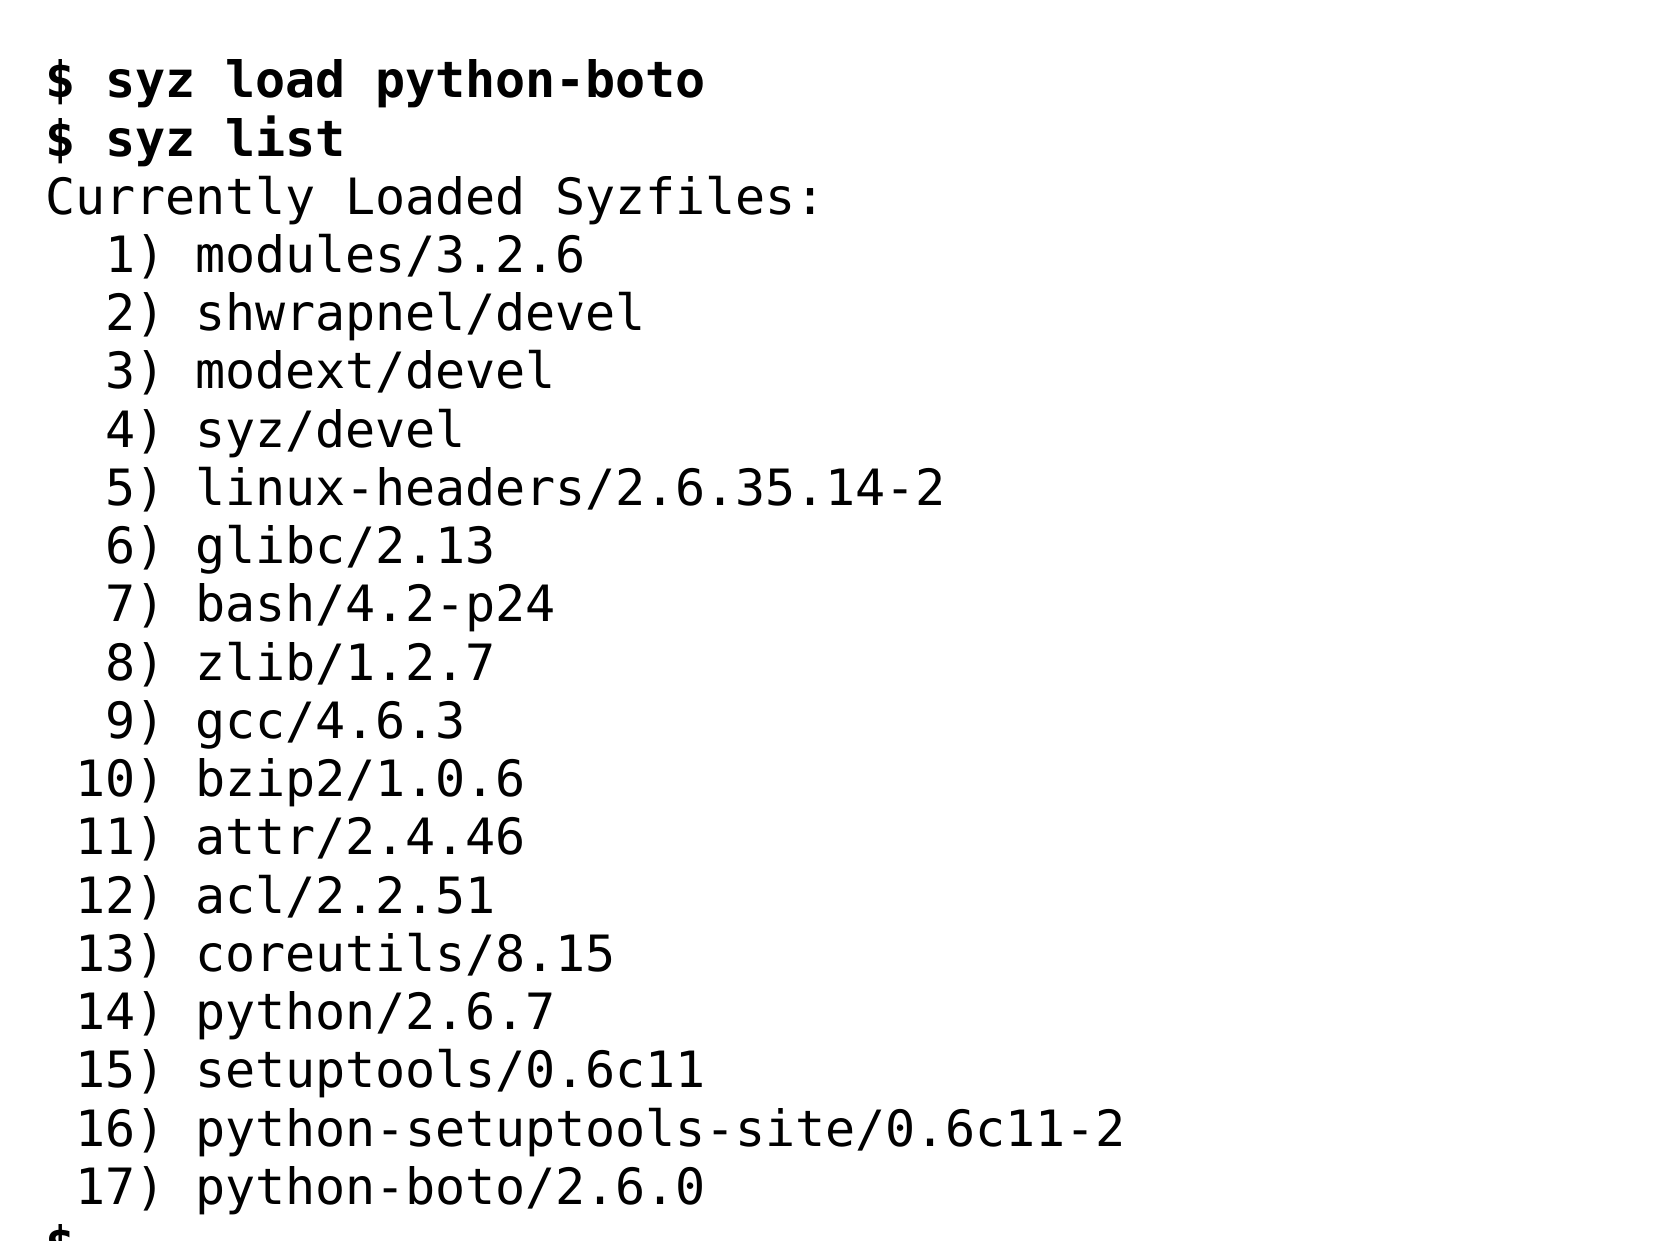

# $ syz load python-boto $
 syz list
Currently Loaded Syzfiles:
 1) modules/3.2.6
 2) shwrapnel/devel
 3) modext/devel
 4) syz/devel
 5) linux-headers/2.6.35.14-2
 6) glibc/2.13
 7) bash/4.2-p24
 8) zlib/1.2.7
 9) gcc/4.6.3
 10) bzip2/1.0.6
 11) attr/2.4.46
 12) acl/2.2.51
 13) coreutils/8.15
 14) python/2.6.7
 15) setuptools/0.6c11
 16) python-setuptools-site/0.6c11-2
 17) python-boto/2.6.0
$